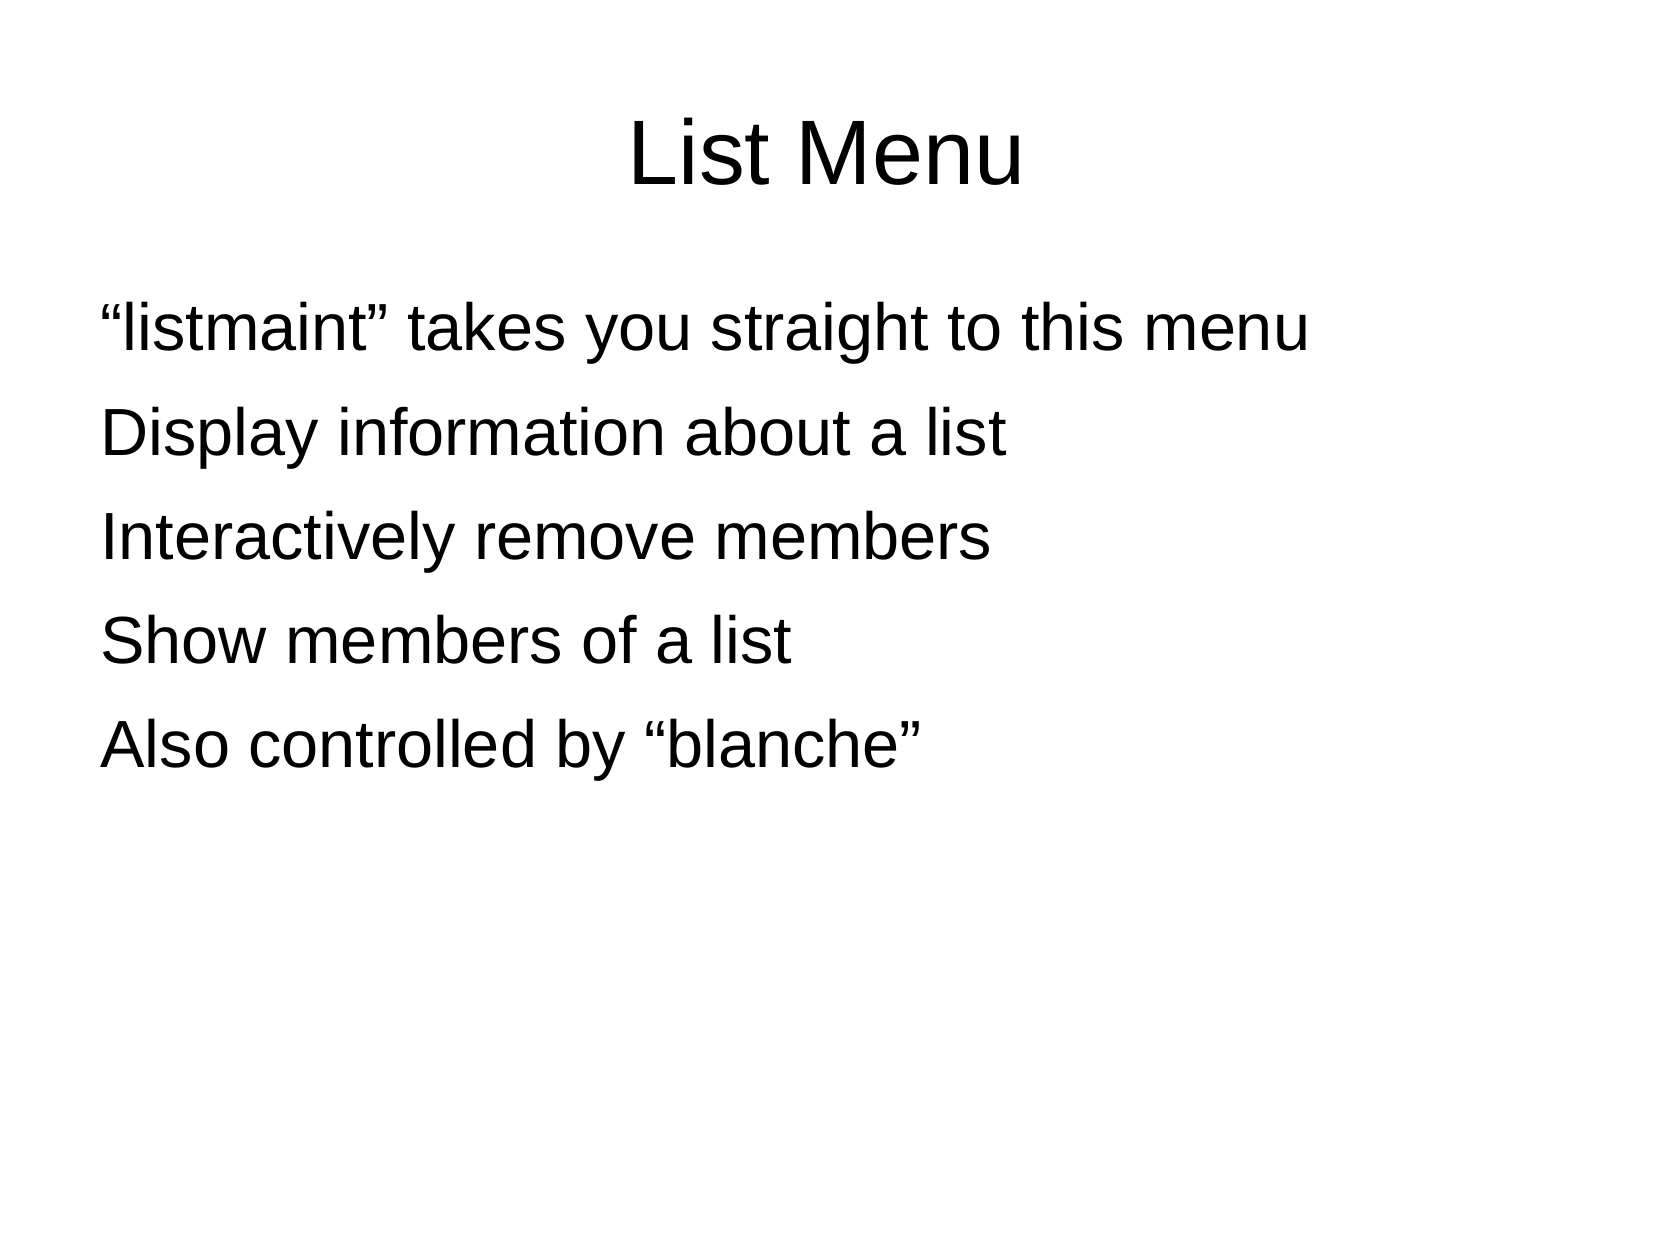

# List Menu
“listmaint” takes you straight to this menu
Display information about a list
Interactively remove members
Show members of a list
Also controlled by “blanche”